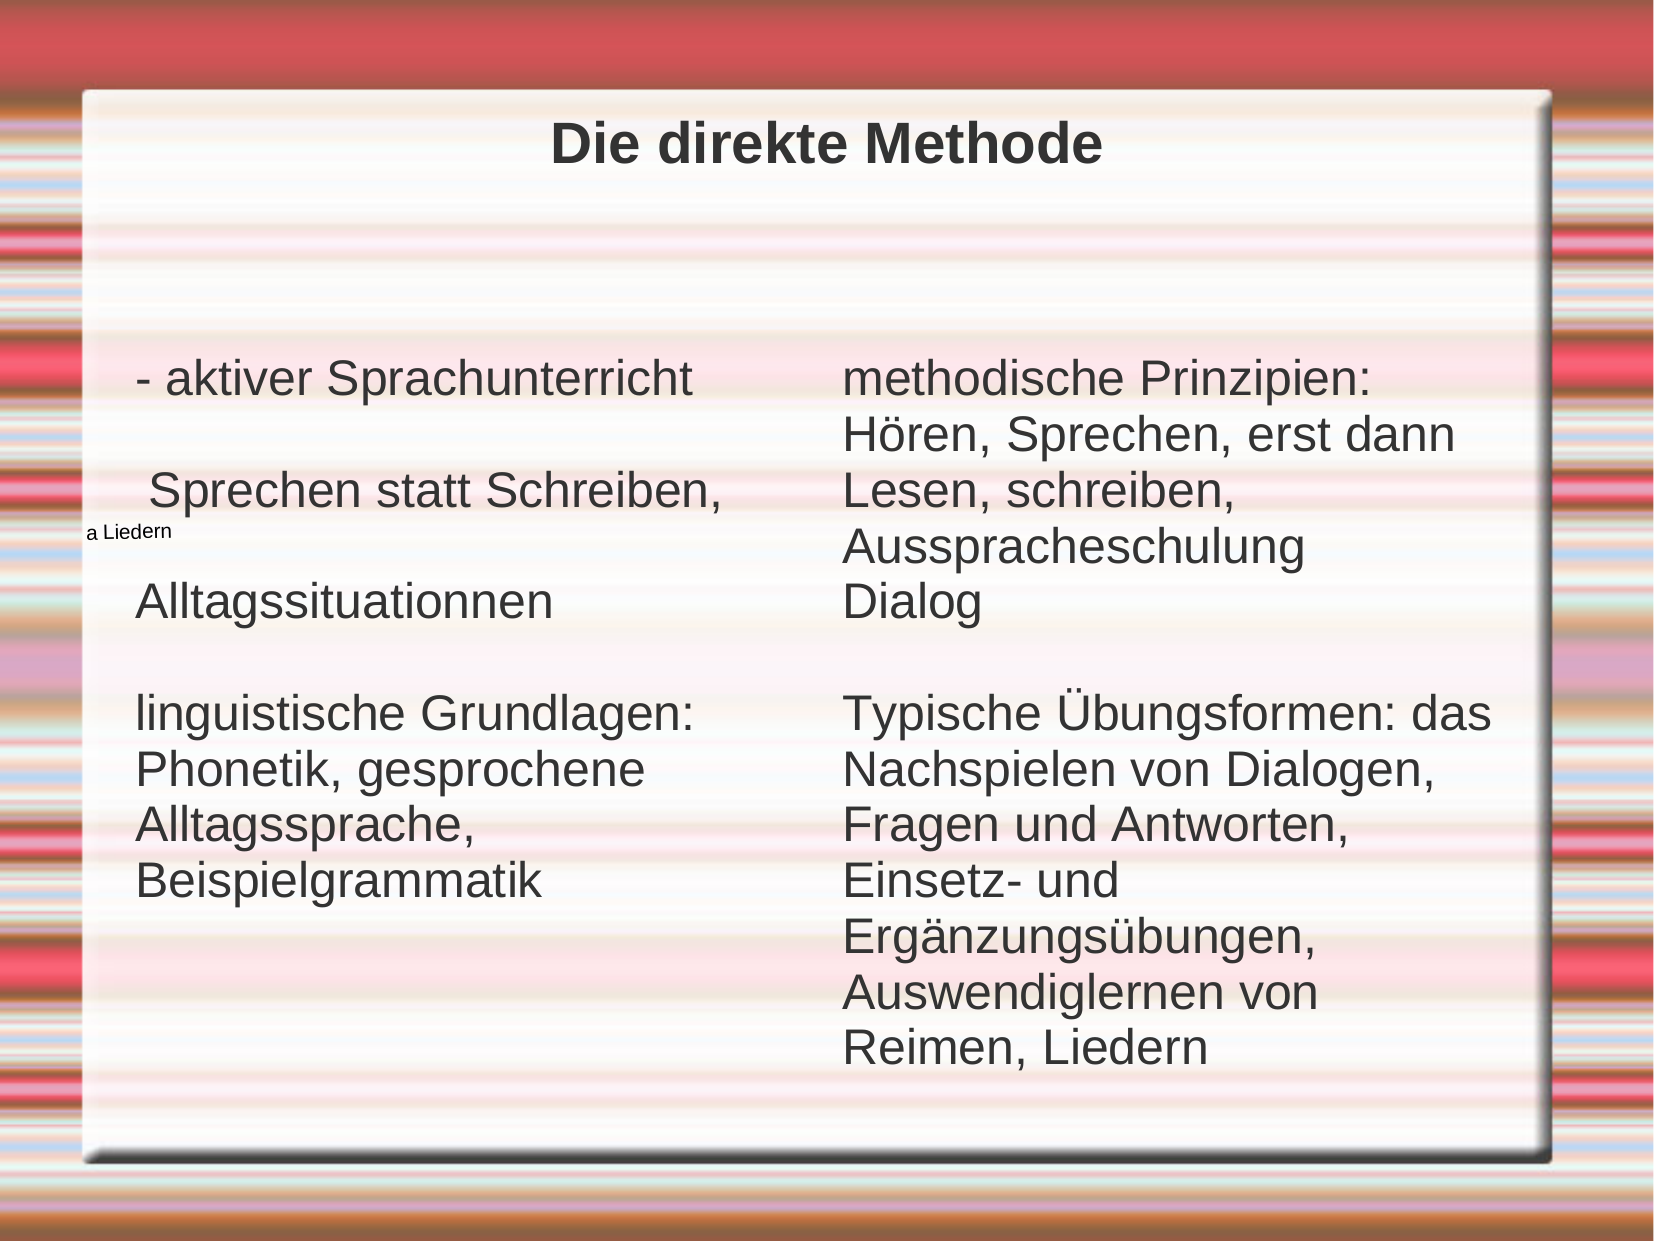

# Die direkte Methode
- aktiver Sprachunterricht
 Sprechen statt Schreiben,
Alltagssituationnen
linguistische Grundlagen: Phonetik, gesprochene Alltagssprache, Beispielgrammatik
methodische Prinzipien: Hören, Sprechen, erst dann Lesen, schreiben, Ausspracheschulung
Dialog
Typische Übungsformen: das Nachspielen von Dialogen, Fragen und Antworten, Einsetz- und Ergänzungsübungen, Auswendiglernen von Reimen, Liedern
a Liedern